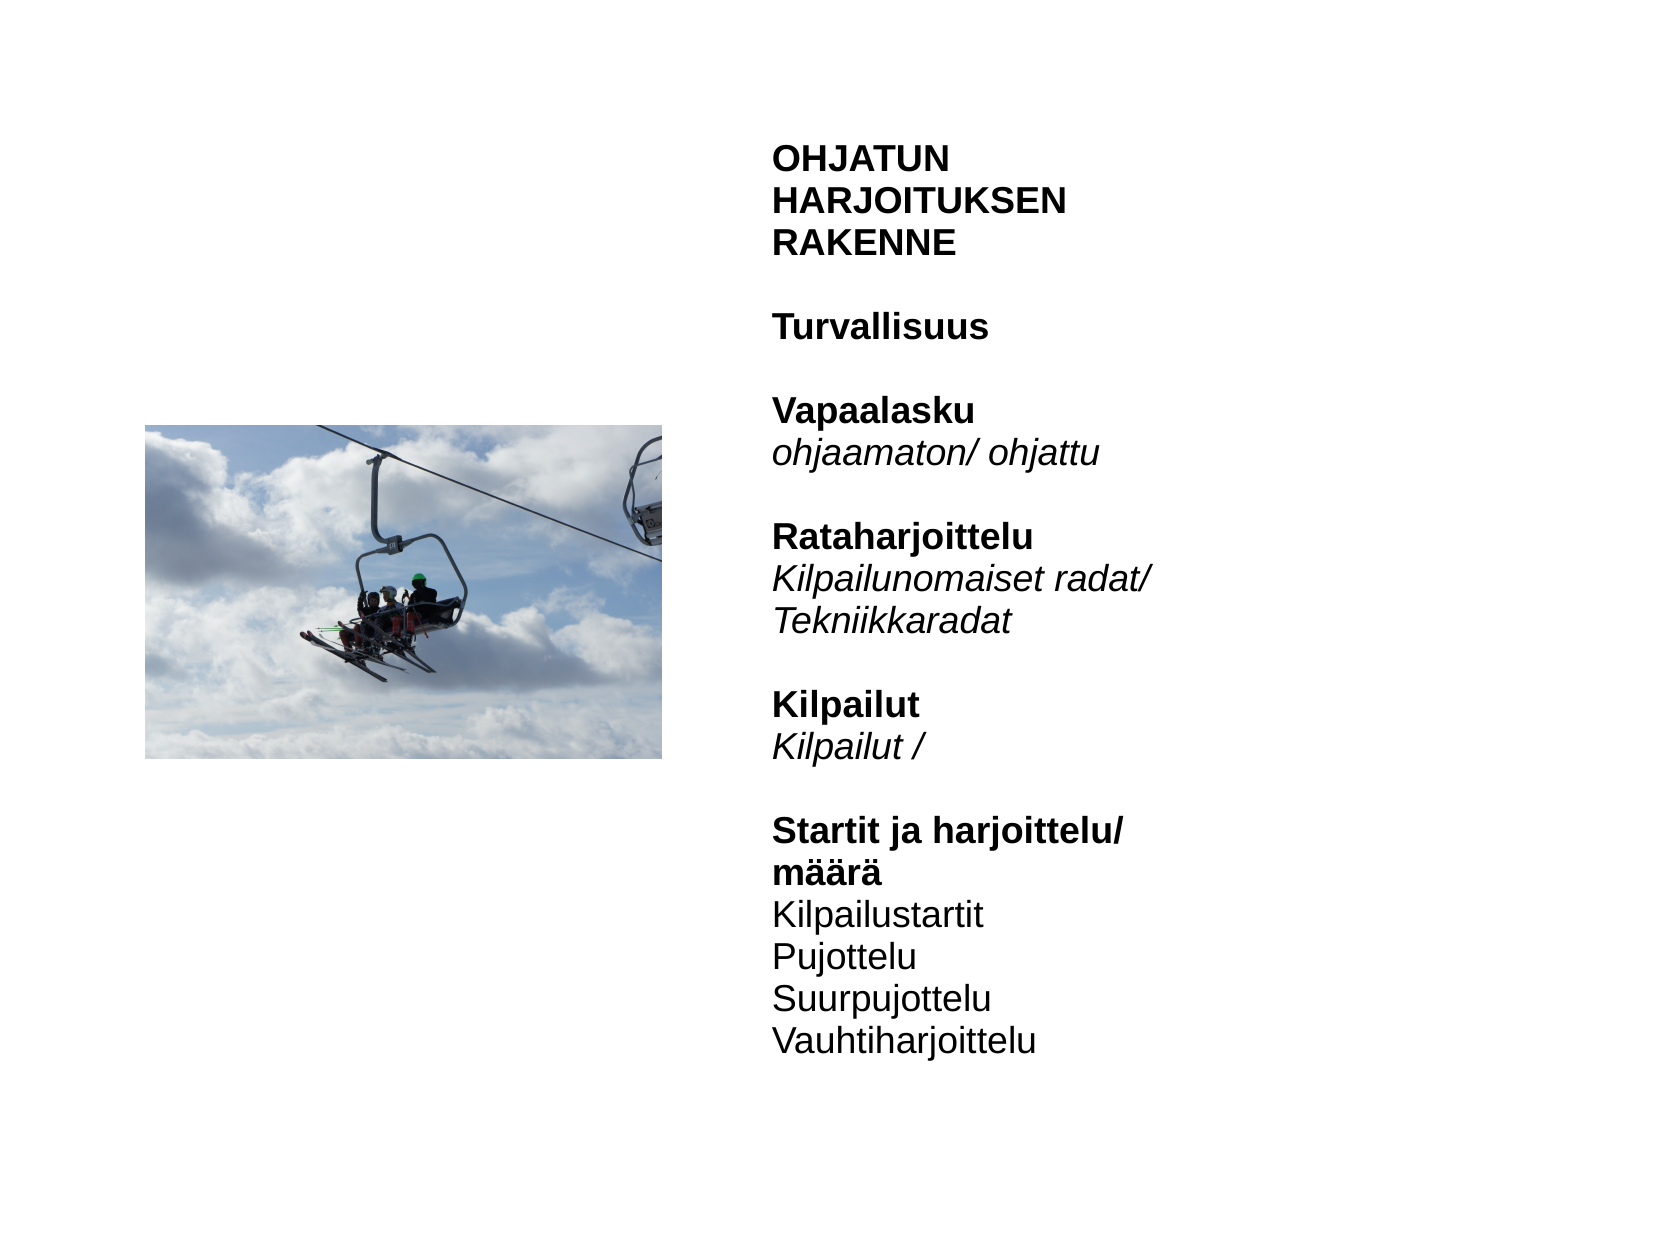

OHJATUN HARJOITUKSEN RAKENNE
Turvallisuus
Vapaalasku ohjaamaton/ ohjattu
Rataharjoittelu
Kilpailunomaiset radat/ Tekniikkaradat
Kilpailut
Kilpailut /
Startit ja harjoittelu/ määrä
Kilpailustartit
Pujottelu
Suurpujottelu
Vauhtiharjoittelu